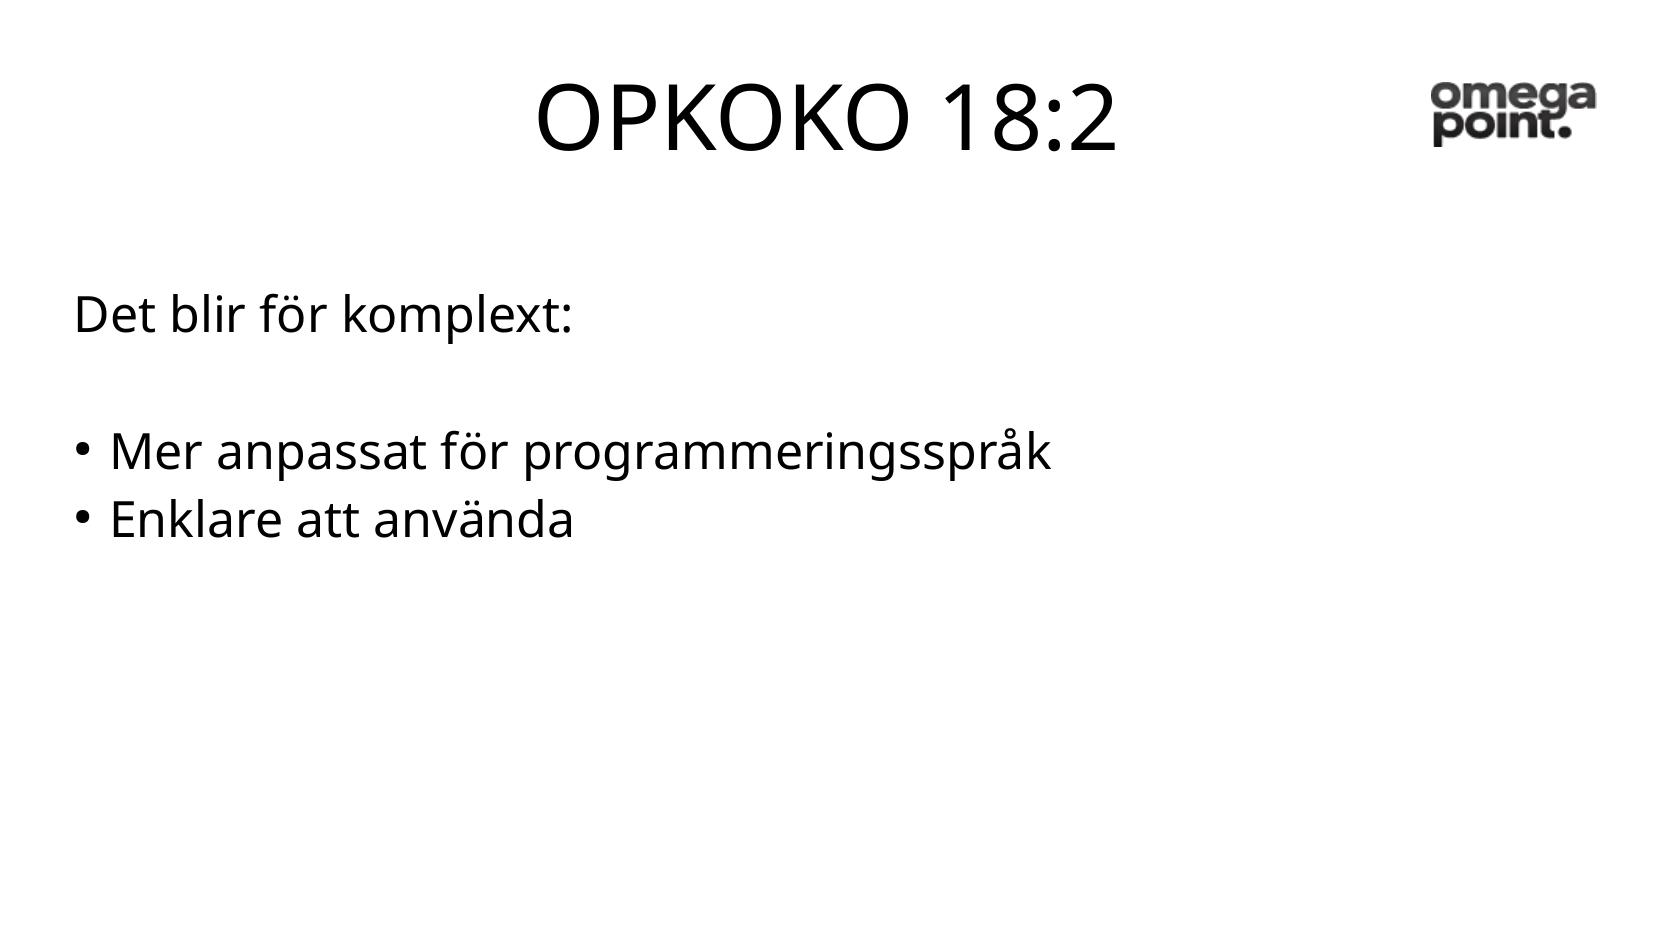

# OPKOKO 18:2
Det blir för komplext:
Mer anpassat för programmeringsspråk
Enklare att använda